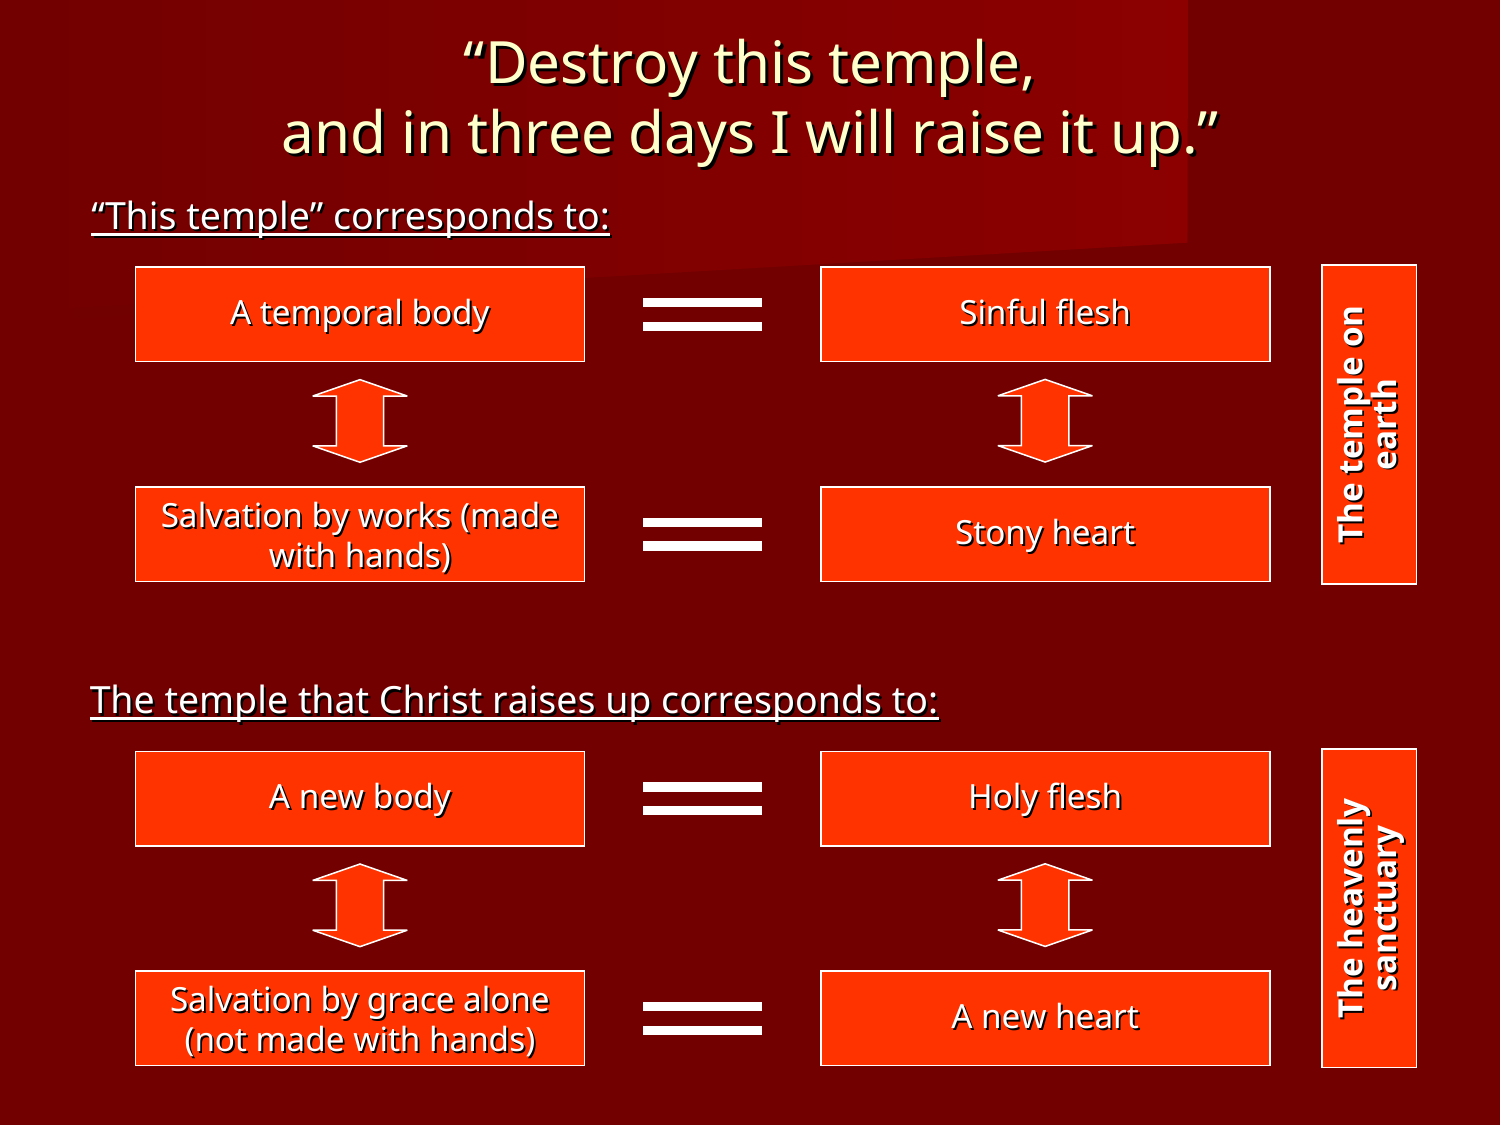

# “Destroy this temple, and in three days I will raise it up.”
“This temple” corresponds to:
A temporal body
Sinful flesh
The temple on earth
Salvation by works (made with hands)
Stony heart
The temple that Christ raises up corresponds to:
A new body
Holy flesh
The heavenly sanctuary
Salvation by grace alone (not made with hands)
A new heart